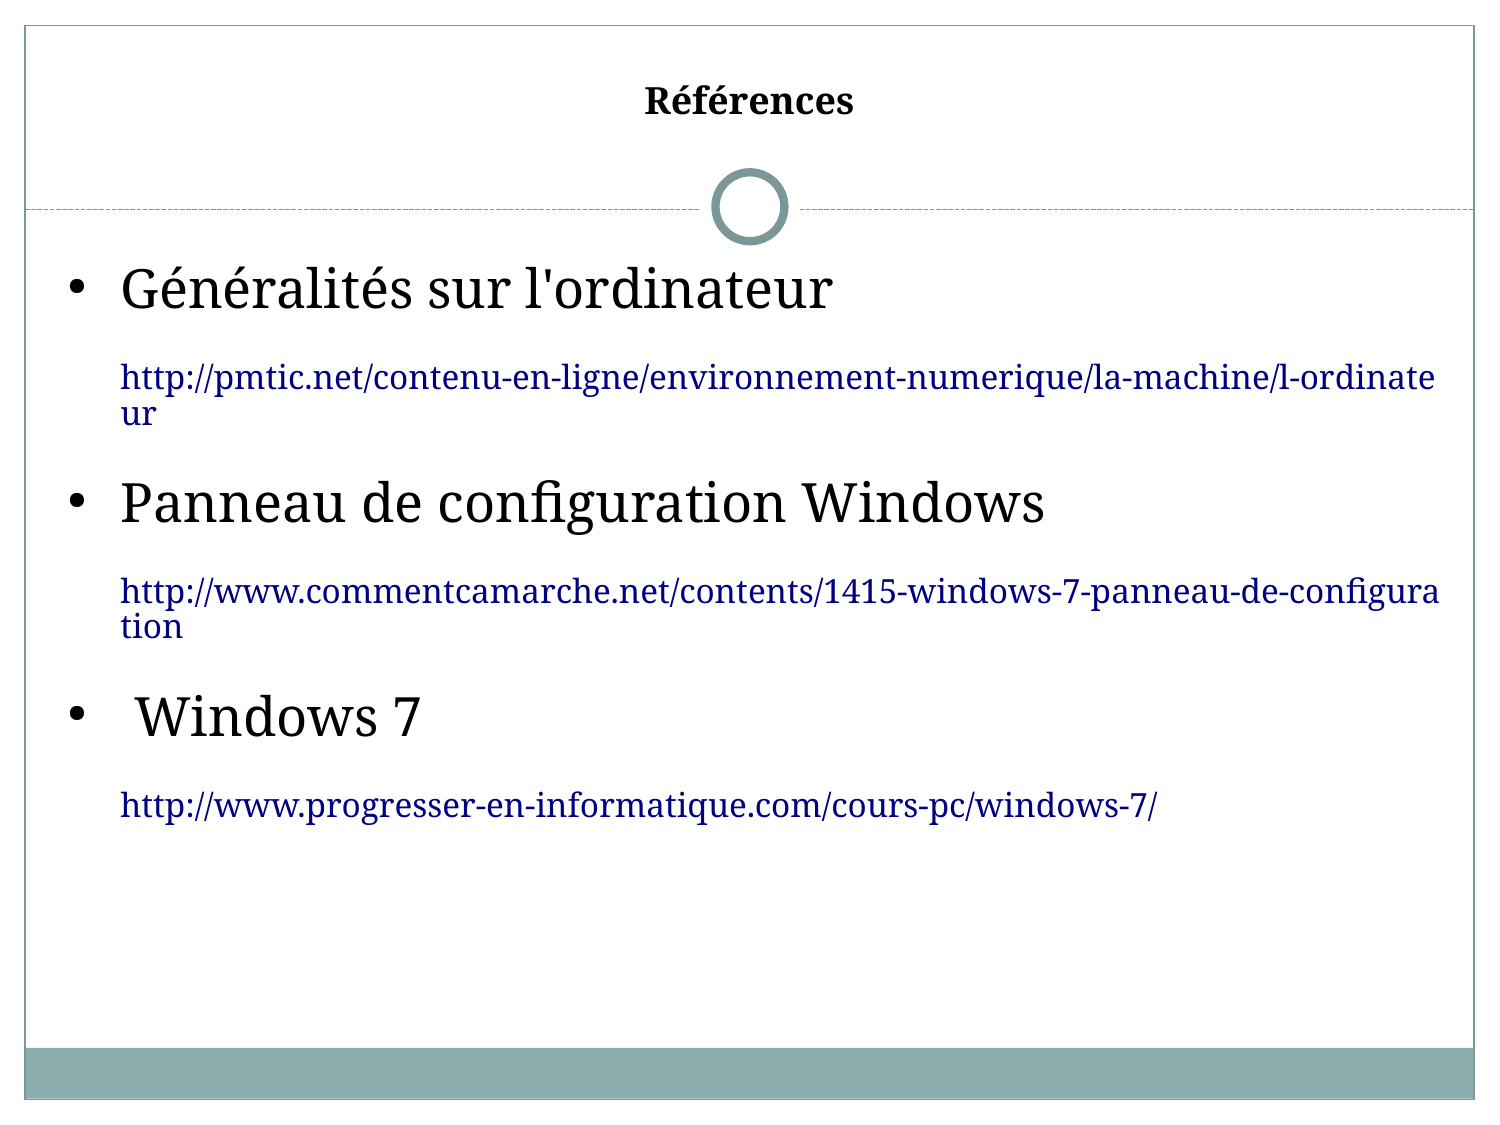

# Références
Généralités sur l'ordinateur
http://pmtic.net/contenu-en-ligne/environnement-numerique/la-machine/l-ordinateur
Panneau de configuration Windows
http://www.commentcamarche.net/contents/1415-windows-7-panneau-de-configuration
 Windows 7
http://www.progresser-en-informatique.com/cours-pc/windows-7/